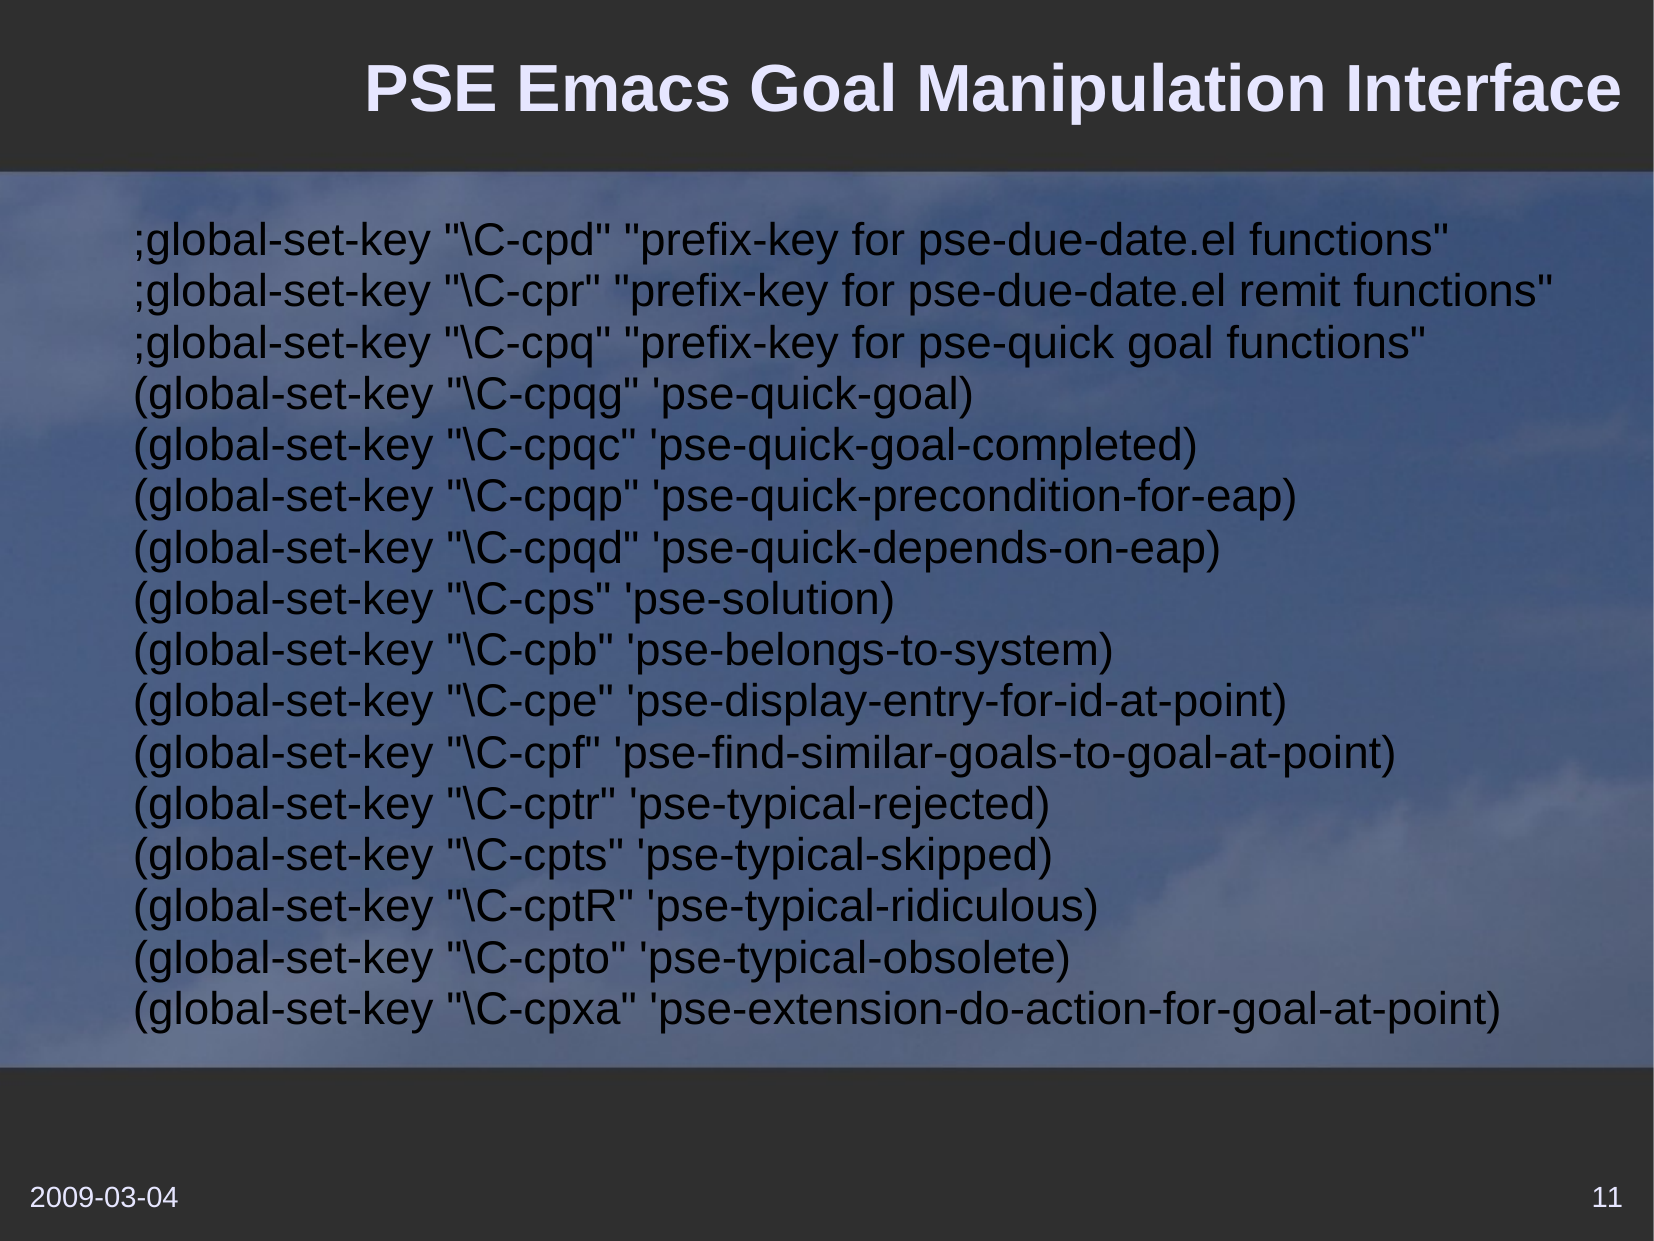

# PSE Emacs Goal Manipulation Interface
;global-set-key "\C-cpd" "prefix-key for pse-due-date.el functions"
;global-set-key "\C-cpr" "prefix-key for pse-due-date.el remit functions"
;global-set-key "\C-cpq" "prefix-key for pse-quick goal functions"
(global-set-key "\C-cpqg" 'pse-quick-goal)
(global-set-key "\C-cpqc" 'pse-quick-goal-completed)
(global-set-key "\C-cpqp" 'pse-quick-precondition-for-eap)
(global-set-key "\C-cpqd" 'pse-quick-depends-on-eap)
(global-set-key "\C-cps" 'pse-solution)
(global-set-key "\C-cpb" 'pse-belongs-to-system)
(global-set-key "\C-cpe" 'pse-display-entry-for-id-at-point)
(global-set-key "\C-cpf" 'pse-find-similar-goals-to-goal-at-point)
(global-set-key "\C-cptr" 'pse-typical-rejected)
(global-set-key "\C-cpts" 'pse-typical-skipped)
(global-set-key "\C-cptR" 'pse-typical-ridiculous)
(global-set-key "\C-cpto" 'pse-typical-obsolete)
(global-set-key "\C-cpxa" 'pse-extension-do-action-for-goal-at-point)
2009-03-04
11